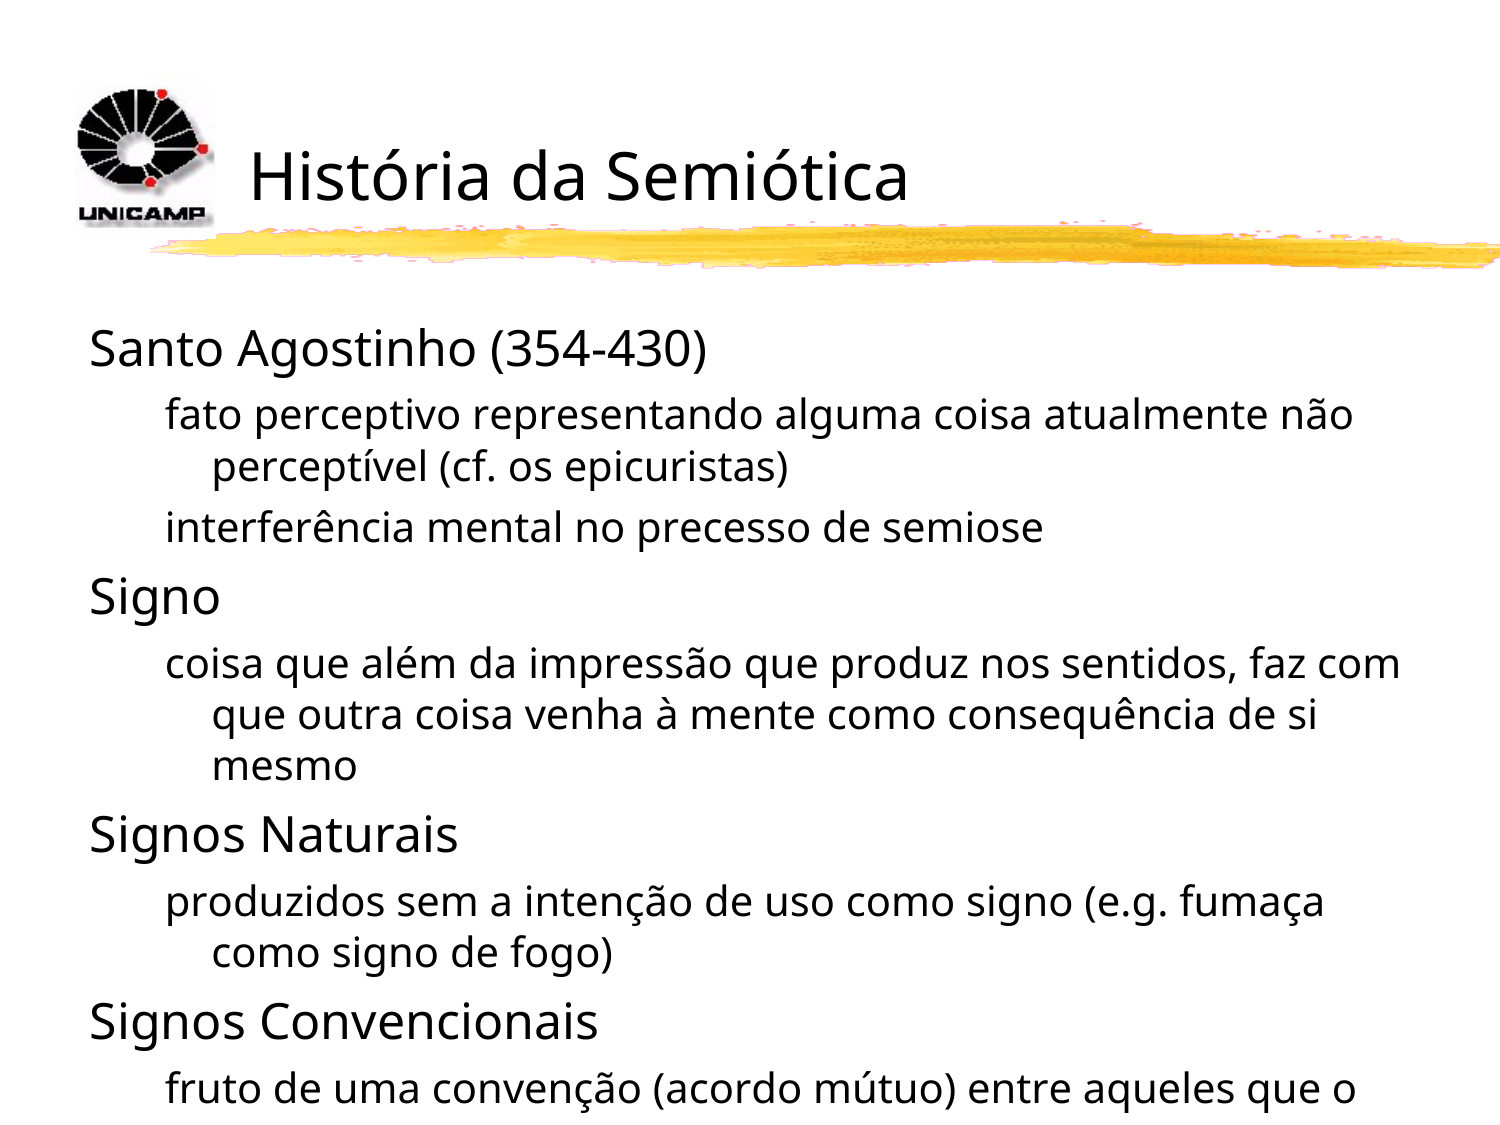

# História da Semiótica
Santo Agostinho (354-430)
fato perceptivo representando alguma coisa atualmente não perceptível (cf. os epicuristas)
interferência mental no precesso de semiose
Signo
coisa que além da impressão que produz nos sentidos, faz com que outra coisa venha à mente como consequência de si mesmo
Signos Naturais
produzidos sem a intenção de uso como signo (e.g. fumaça como signo de fogo)
Signos Convencionais
fruto de uma convenção (acordo mútuo) entre aqueles que o empregam